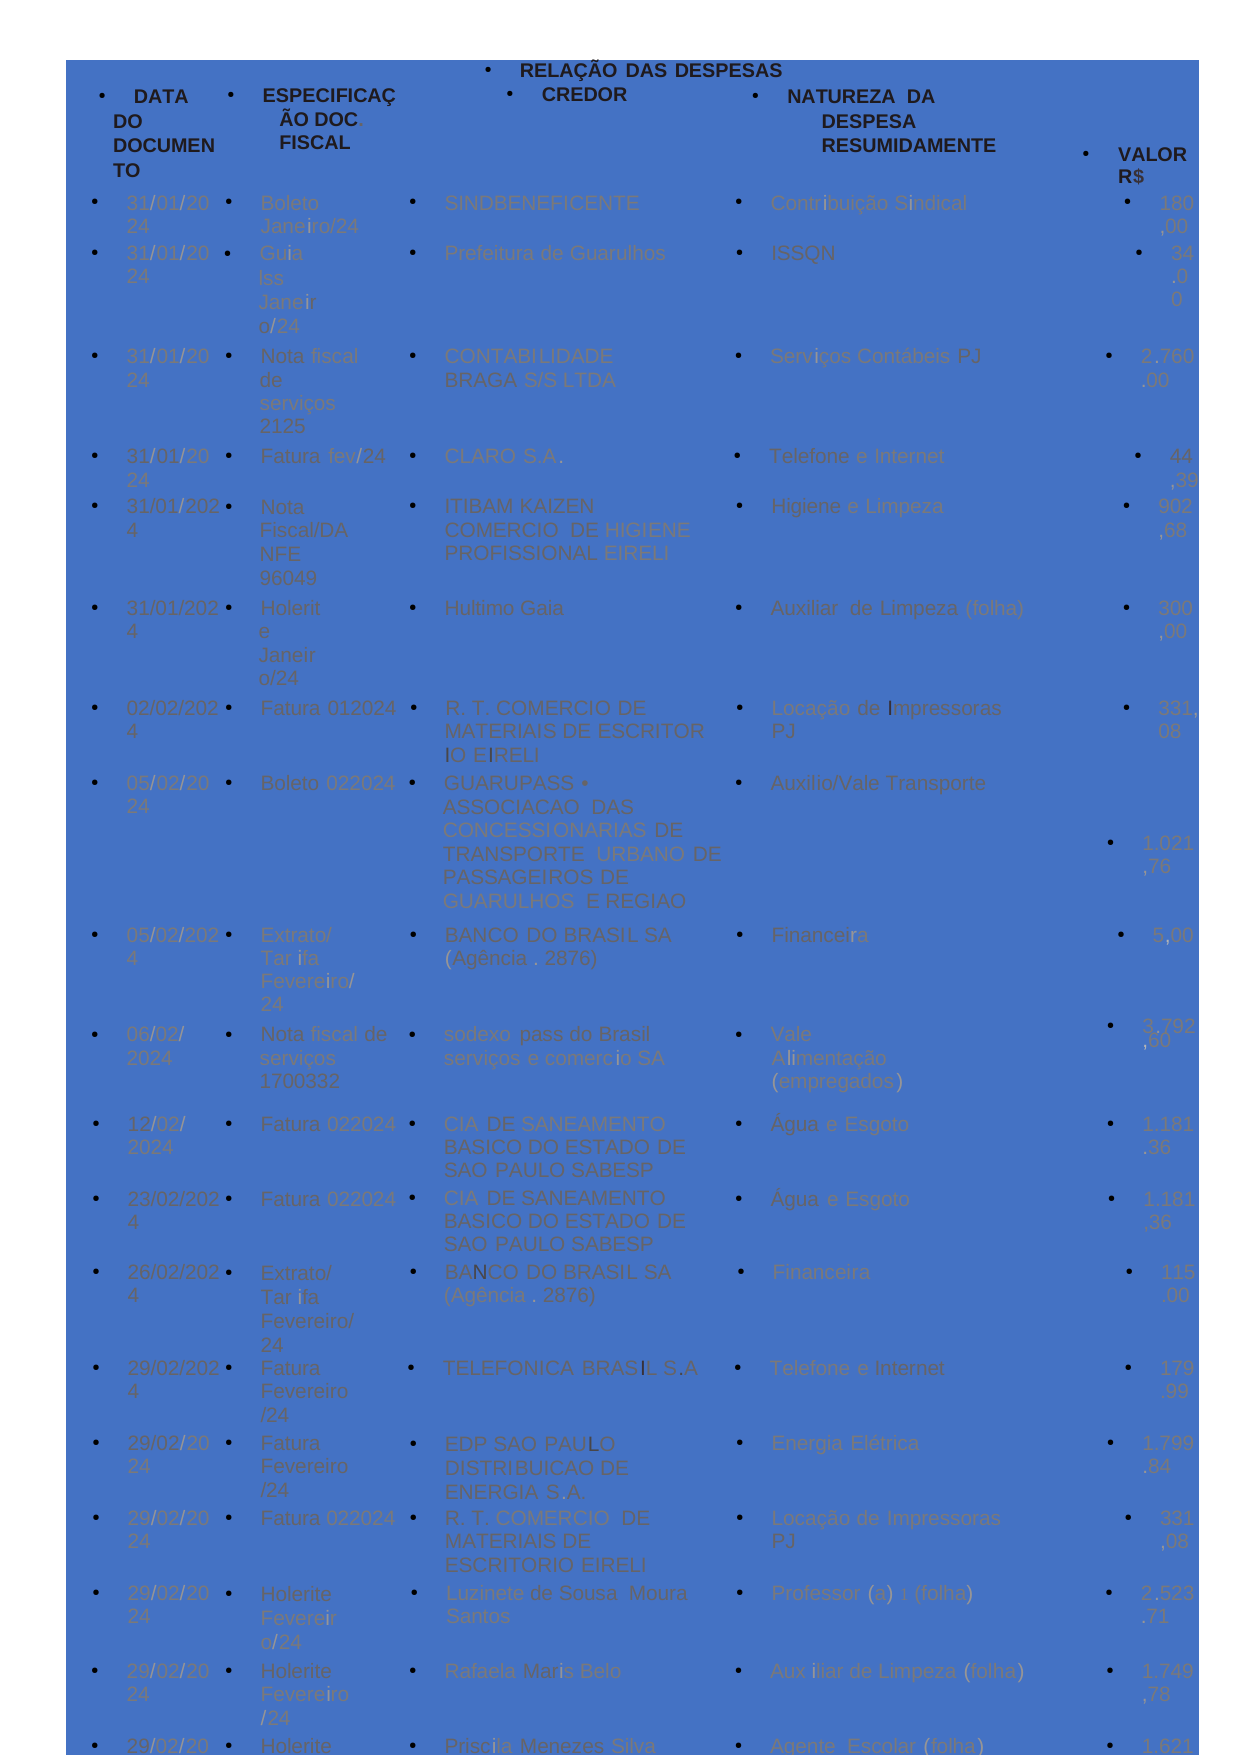

| RELAÇÃO DAS DESPESAS | | | | | |
| --- | --- | --- | --- | --- | --- |
| DATA DO DOCUMENTO | ESPECIFICAÇÃO DOC. FISCAL | CREDOR | NATUREZA DA DESPESA RESUMIDAMENTE | | |
| | | | | VALOR R$ | |
| 31/01/2024 | Boleto Janeiro/24 | SINDBENEFICENTE | Contribuição Sindical | 180,00 | |
| 31/01/2024 | Guia lss Janeiro/24 | Prefeitura de Guarulhos | ISSQN | 34.00 | |
| 31/01/2024 | Nota fiscal de serviços 2125 | CONTABILIDADE BRAGA S/S LTDA | Serviços Contábeis PJ | 2.760.00 | |
| 31/01/2024 | Fatura fev/24 | CLARO S.A. | Telefone e Internet | 44,39 | |
| 31/01/2024 | Nota Fiscal/DANFE 96049 | ITIBAM KAIZEN COMERCIO DE HIGIENE PROFISSIONAL EIRELI | Higiene e Limpeza | 902 ,68 | |
| 31/01/2024 | Holerite Janeiro/24 | Hultimo Gaia | Auxiliar de Limpeza (folha) | 300,00 | |
| 02/02/2024 | Fatura 012024 | R. T. COMERCIO DE MATERIAIS DE ESCRITOR IO EIRELI | Locação de Impressoras PJ | 331,08 | |
| 05/02/2024 | Boleto 022024 | GUARUPASS • ASSOCIACAO DAS CONCESSIONARIAS DE TRANSPORTE URBANO DE PASSAGEIROS DE GUARULHOS E REGIAO | Auxilio/Vale Transporte | | |
| | | | | 1.021,76 | |
| 05/02/2024 | Extrato/Tar ifa Fevereiro/24 | BANCO DO BRASIL SA (Agência . 2876) | Financeira | 5,00 | |
| 06/02/ 2024 | Nota fiscal de serviços 1700332 | sodexo pass do Brasil serviços e comercio SA | Vale Alimentação (empregados) | 3.792,60 | |
| | | | | | |
| 12/02/ 2024 | Fatura 022024 | CIA DE SANEAMENTO BASICO DO ESTADO DE SAO PAULO SABESP | Água e Esgoto | 1.181.36 | |
| 23/02/2024 | Fatura 022024 | CIA DE SANEAMENTO BASICO DO ESTADO DE SAO PAULO SABESP | Água e Esgoto | 1.181,36 | |
| 26/02/2024 | Extrato/Tar ifa Fevereiro/24 | BANCO DO BRASIL SA (Agência . 2876) | Financeira | 115.00 | |
| 29/02/2024 | Fatura Fevereiro/24 | TELEFONICA BRASIL S.A | Telefone e Internet | 179.99 | |
| 29/02/2024 | Fatura Fevereiro/24 | EDP SAO PAULO DISTRIBUICAO DE ENERGIA S.A. | Energia Elétrica | 1.799.84 | |
| 29/02/2024 | Fatura 022024 | R. T. COMERCIO DE MATERIAIS DE ESCRITORIO EIRELI | Locação de Impressoras PJ | 331,08 | |
| 29/02/2024 | Holerite Fevereiro/24 | Luzinete de Sousa Moura Santos | Professor (a) 1 (folha) | 2.523.71 | |
| 29/02/2024 | Holerite Fevereiro/24 | Rafaela Maris Belo | Aux iliar de Limpeza (folha) | 1.749,78 | |
| 29/02/2024 | Holerite Fevereiro/ 24 | Priscila Menezes Silva | Agente Escolar (folha) | 1.621.16 | |
| 29/02/2024 | Holerite Fevereiro/24 | Sara de Oliveira Camilo | Professor (a) 1 (folha) | 2.568,71 | |
| 29/02/2024 | Holerite Fevereiro/24 | Fernanda do Nascimento Rodrigues Moncao | Coordenador Pedagógico (folha) | 3.5 75.29 | |
| 29/02/2024 | Holerite Feverelro/24 | Mercedes Corte | Assistente Administrativo (fo lha) | | |
3.060,66
D:>n i;no